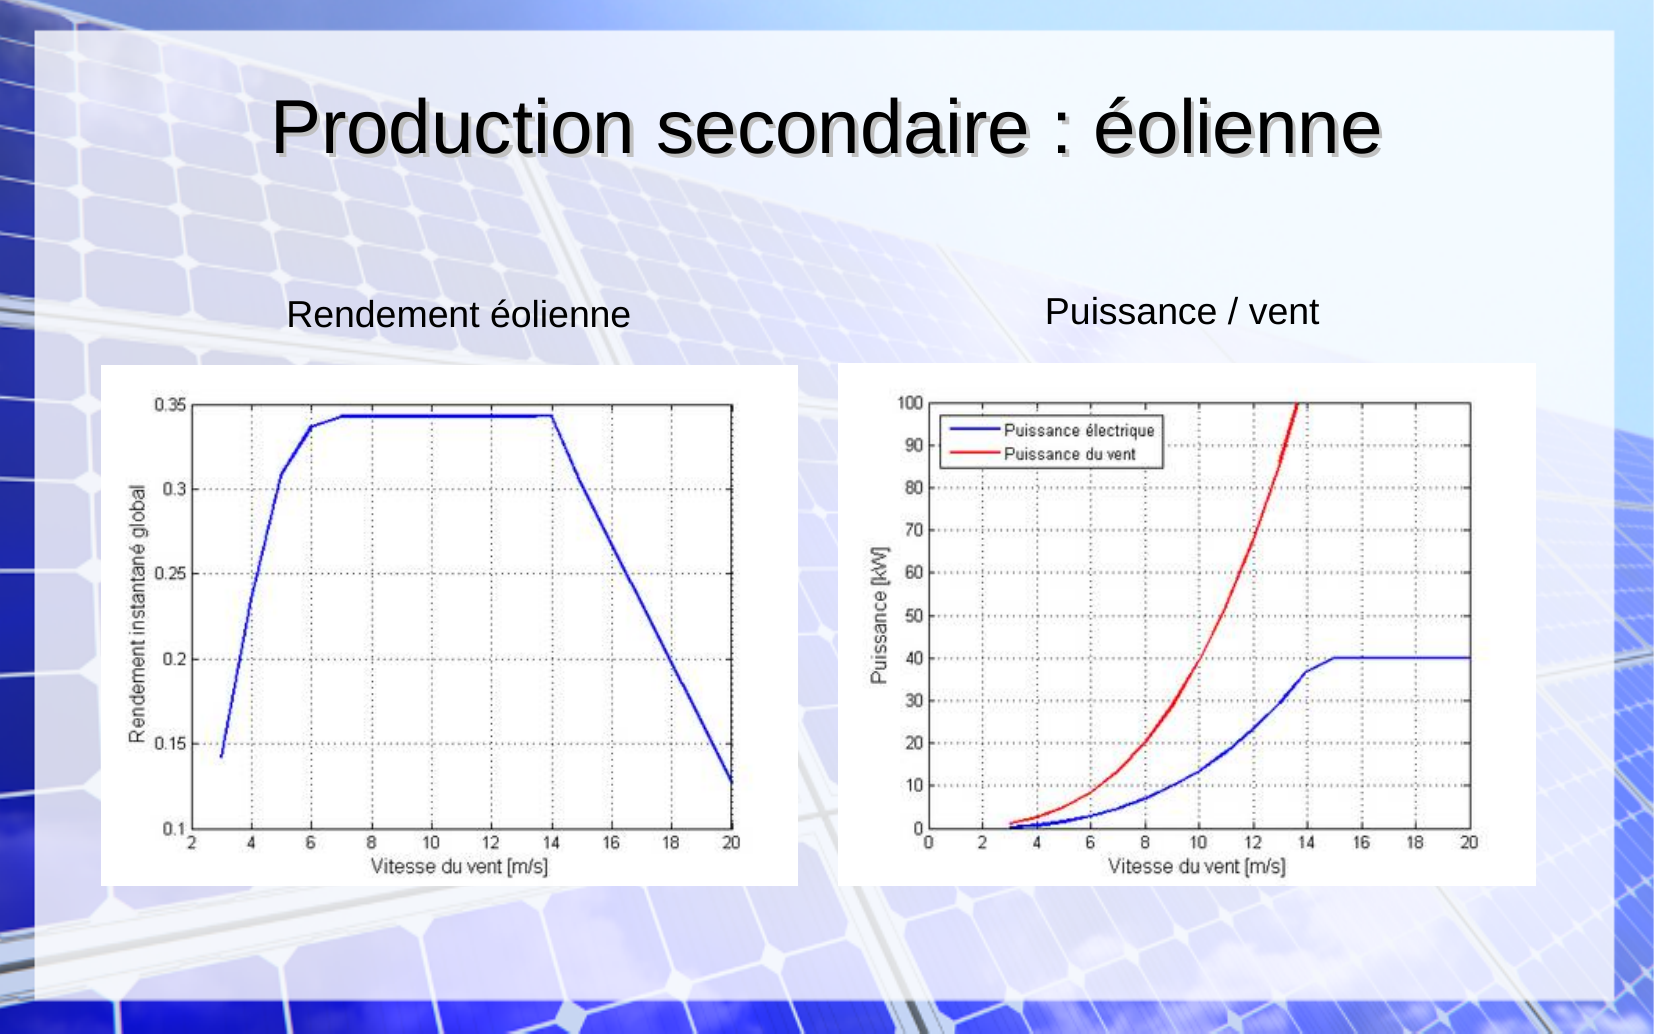

# Production secondaire : éolienne
Puissance / vent
Rendement éolienne